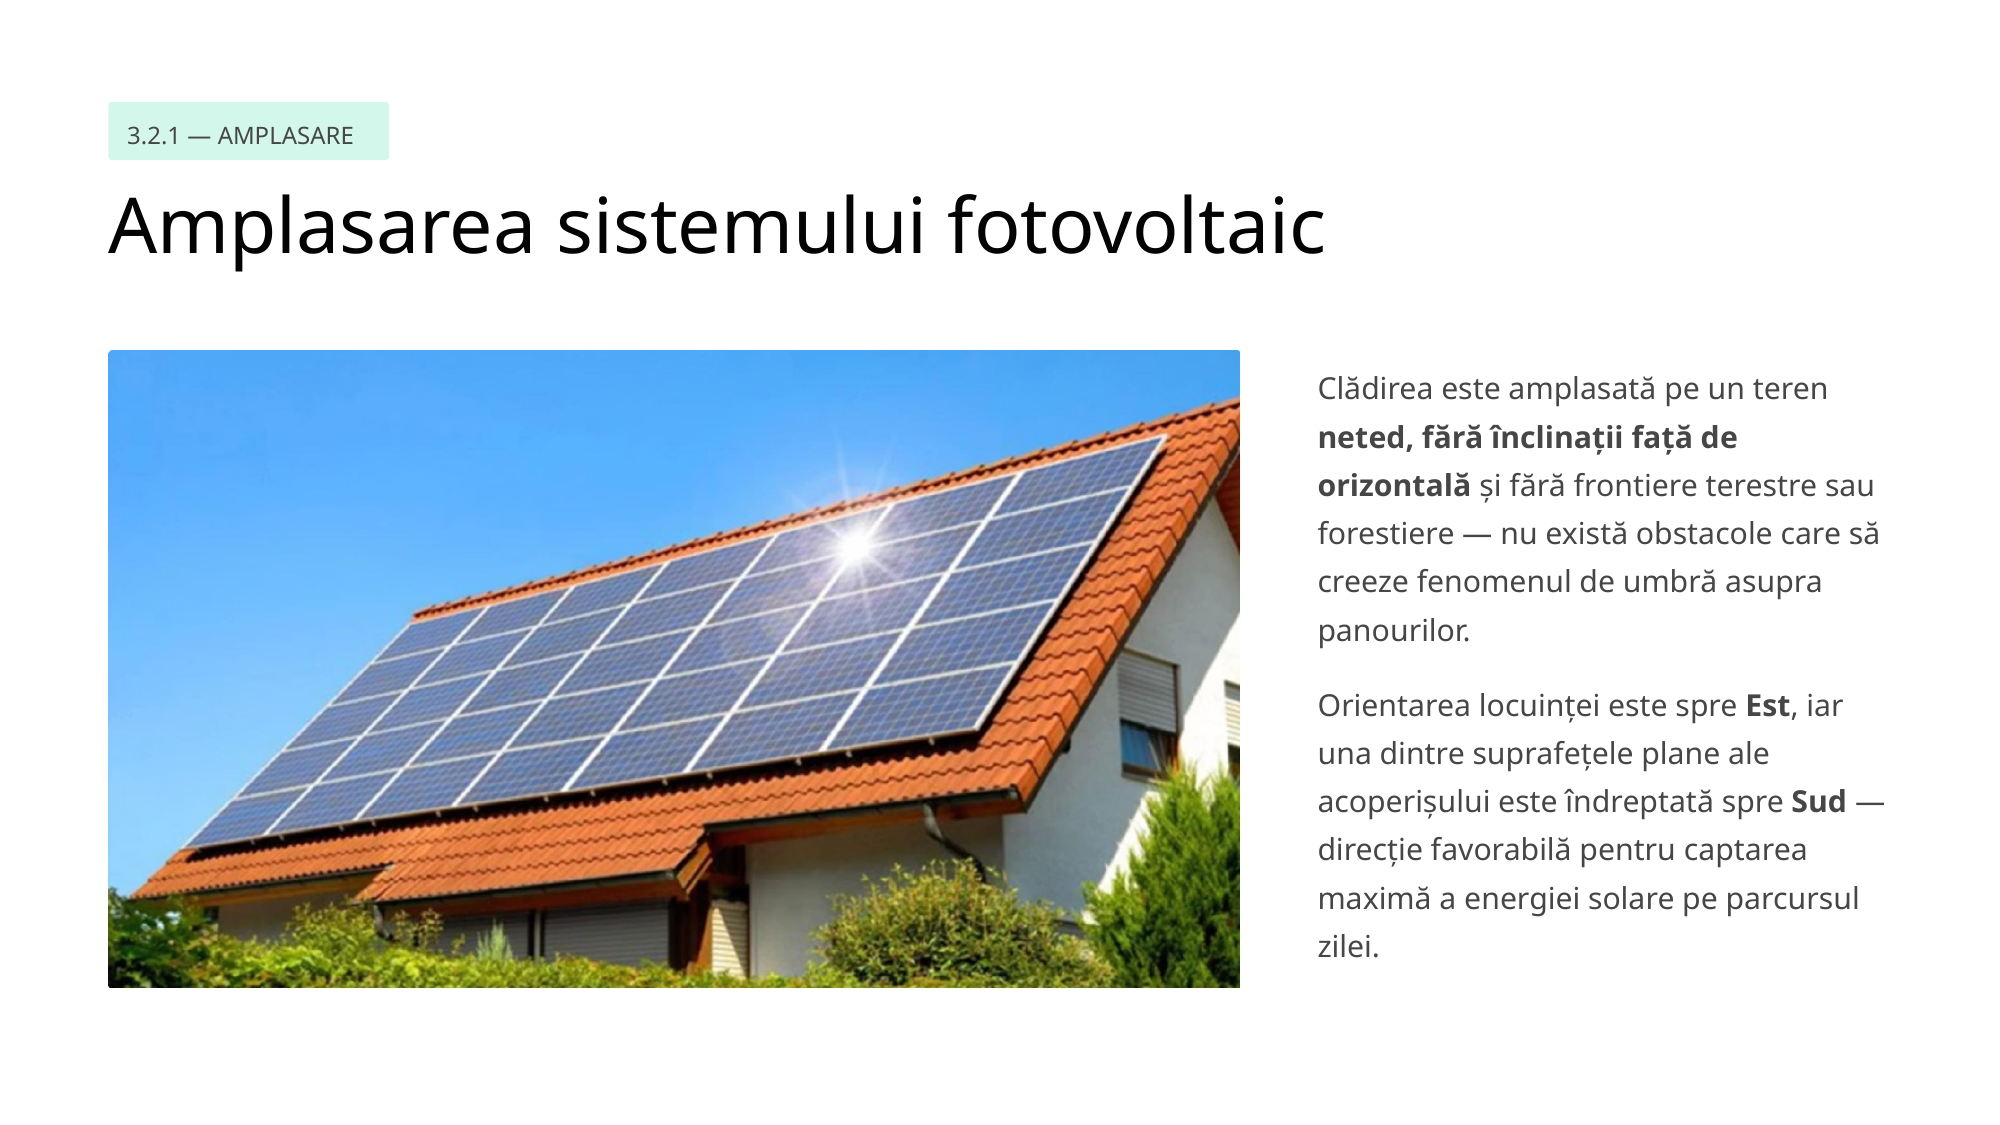

3.2.1 — AMPLASARE
Amplasarea sistemului fotovoltaic
Clădirea este amplasată pe un teren neted, fără înclinații față de orizontală și fără frontiere terestre sau forestiere — nu există obstacole care să creeze fenomenul de umbră asupra panourilor.
Orientarea locuinței este spre Est, iar una dintre suprafețele plane ale acoperișului este îndreptată spre Sud — direcție favorabilă pentru captarea maximă a energiei solare pe parcursul zilei.